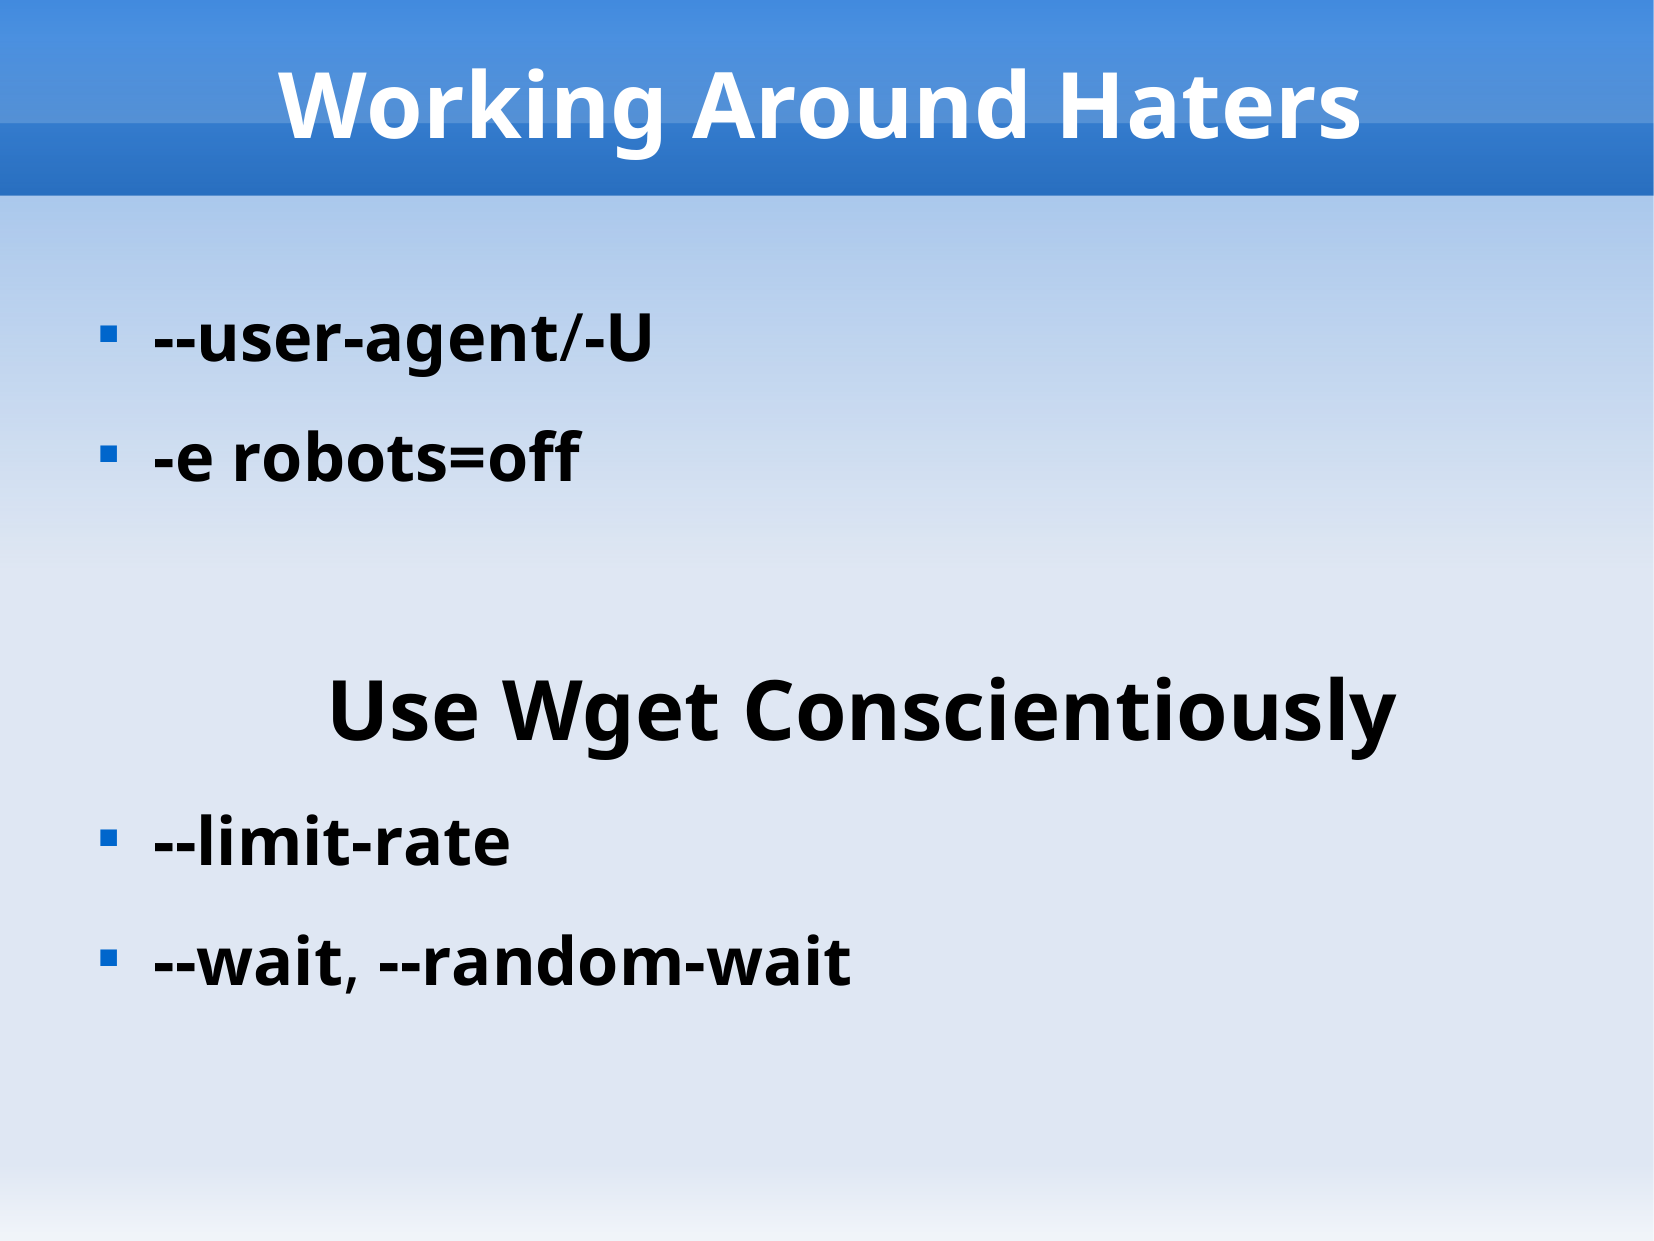

# Working Around Haters
--user-agent/-U
-e robots=oﬀ
Use Wget Conscientiously
--limit-rate
--wait, --random-wait